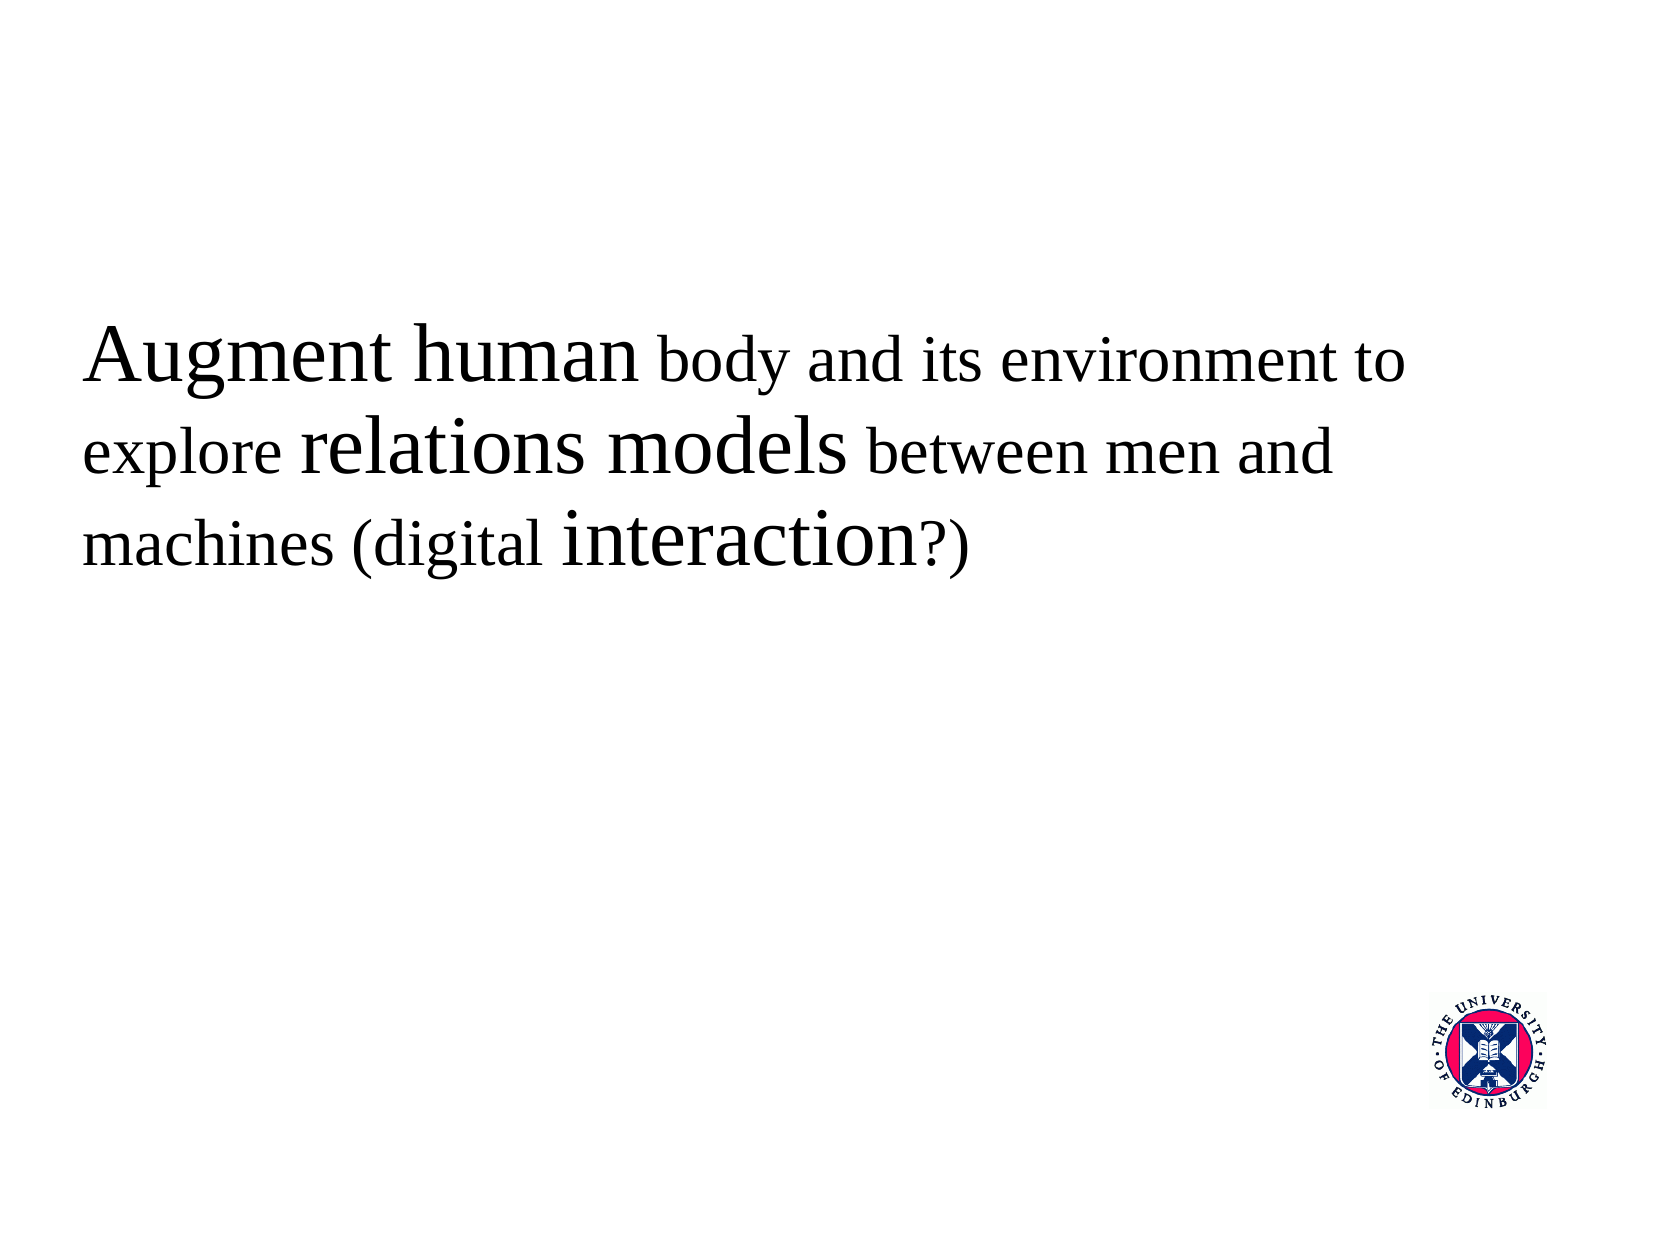

# Augment human body and its environment to explore relations models between men and machines (digital interaction?)